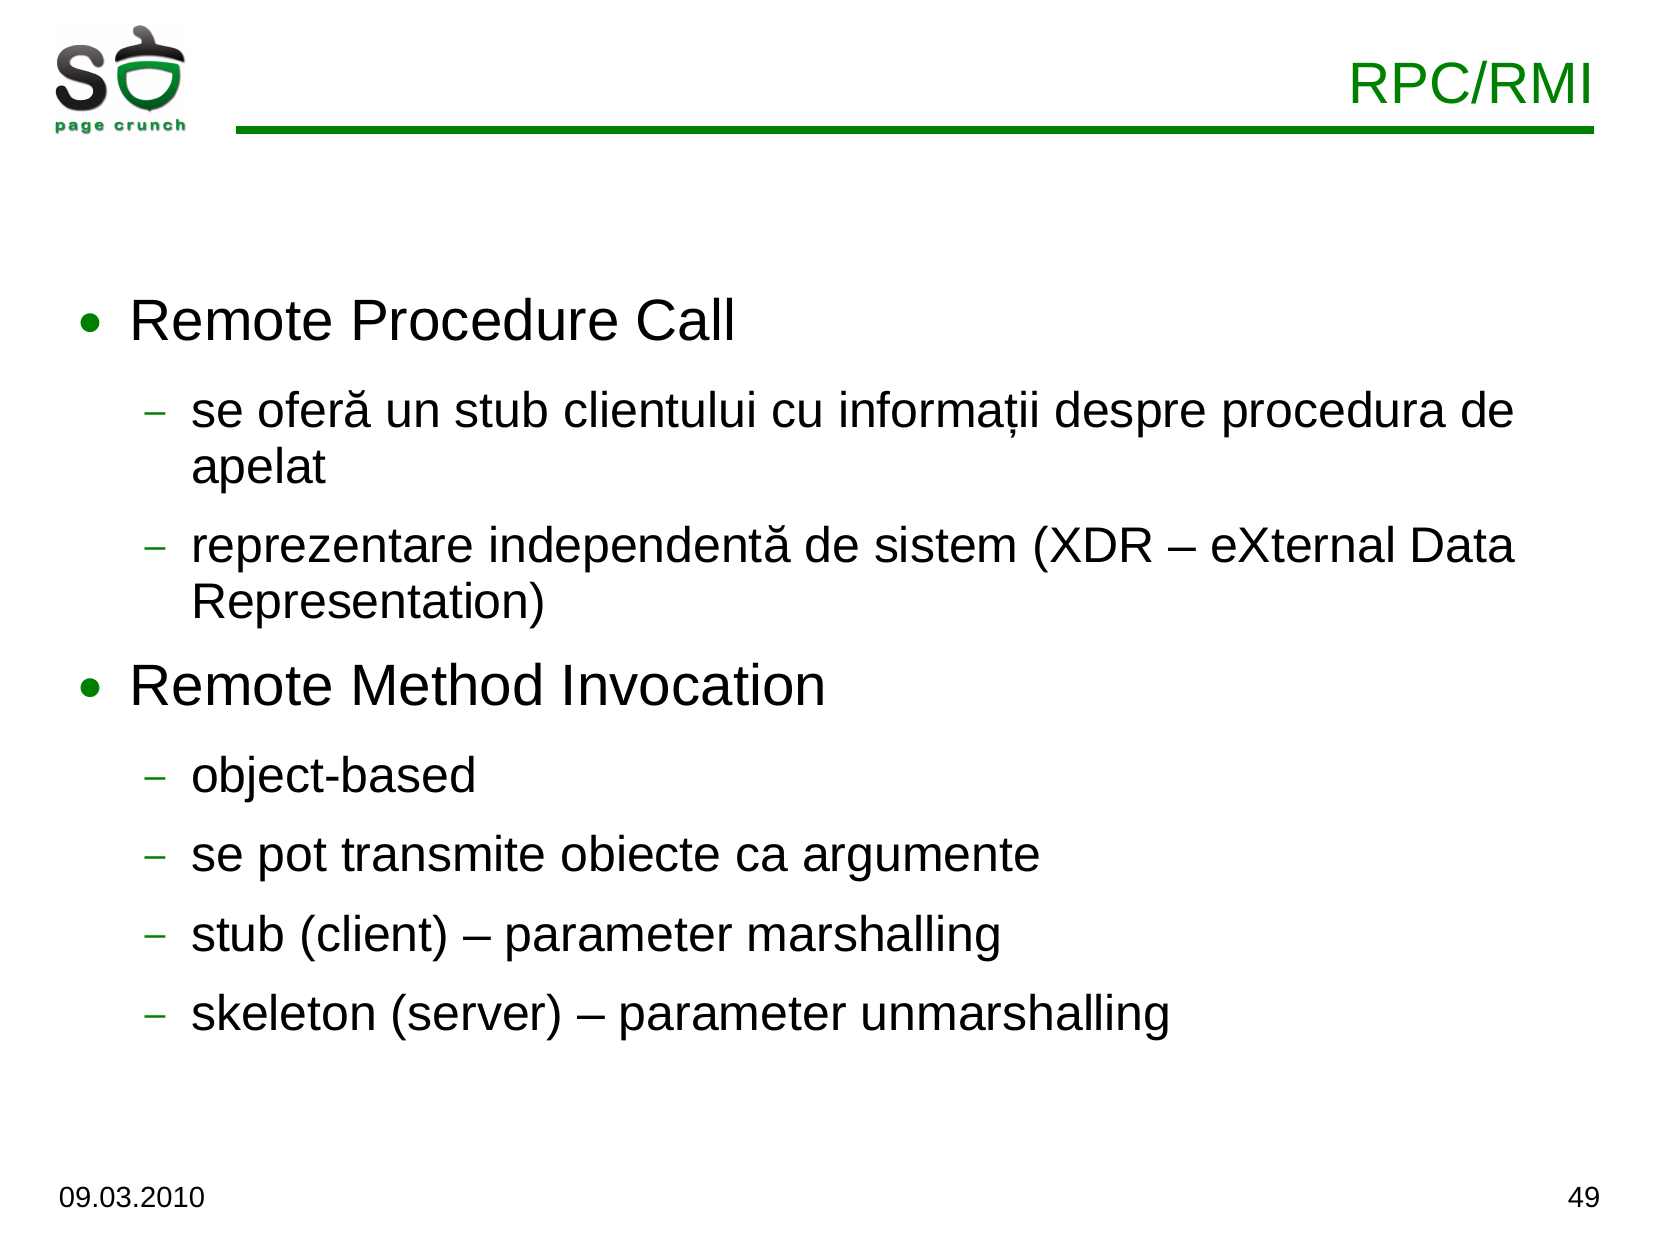

# RPC/RMI
Remote Procedure Call
se oferă un stub clientului cu informații despre procedura de apelat
reprezentare independentă de sistem (XDR – eXternal Data Representation)
Remote Method Invocation
object-based
se pot transmite obiecte ca argumente
stub (client) – parameter marshalling
skeleton (server) – parameter unmarshalling
09.03.2010
49